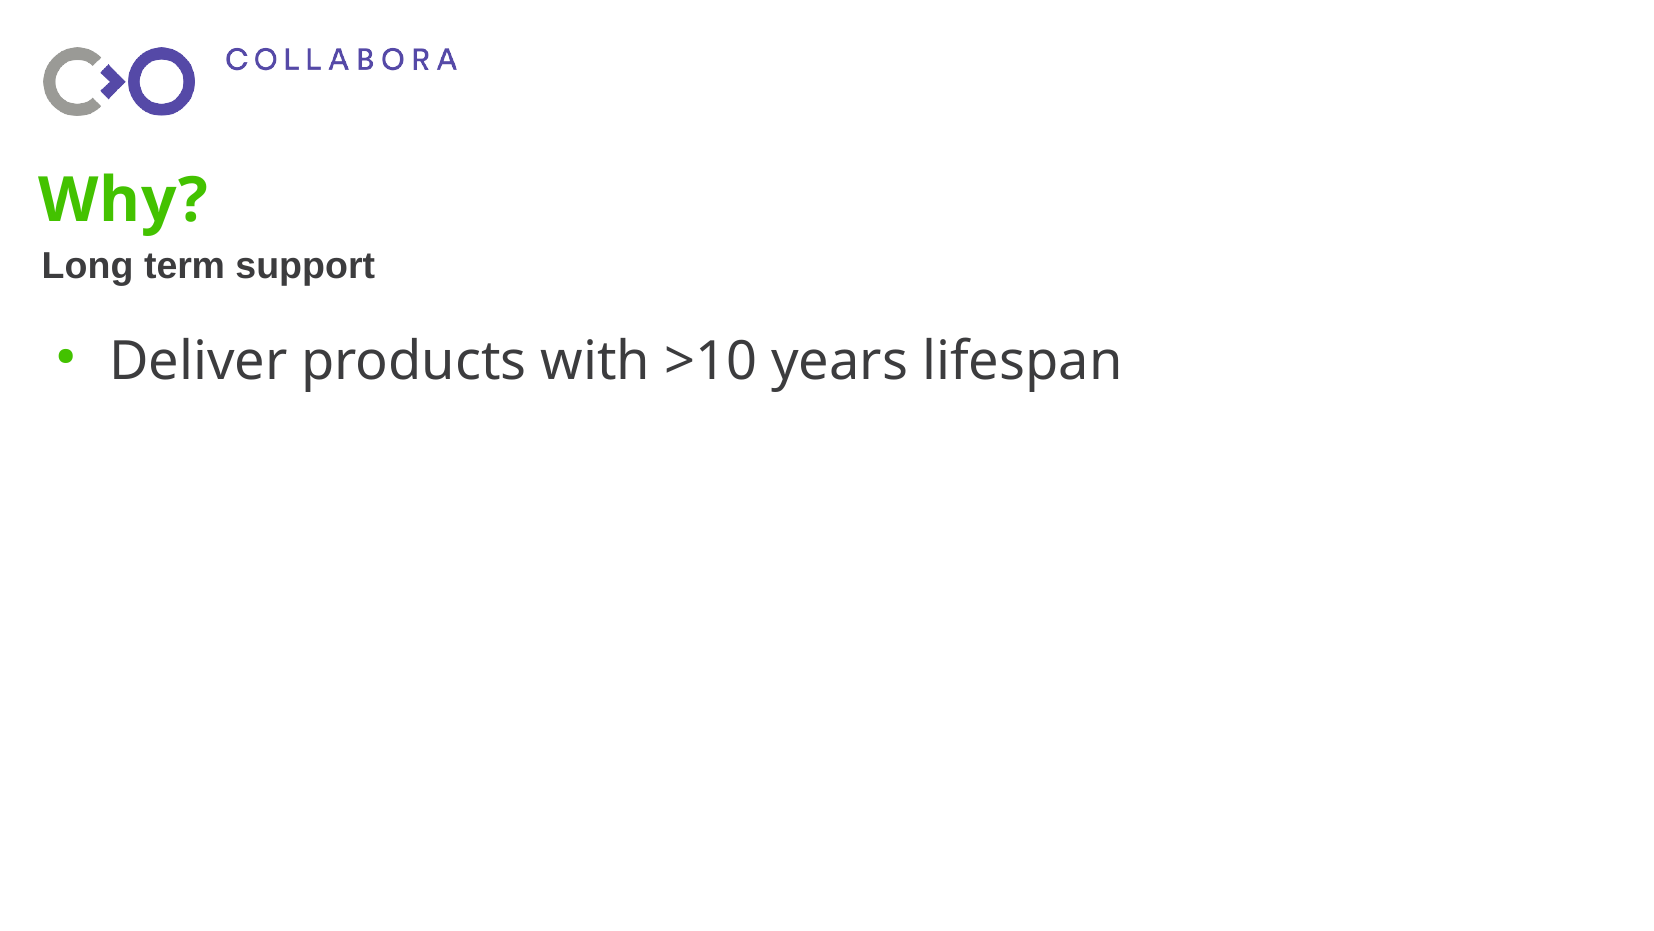

# Why?
Long term support
Deliver products with >10 years lifespan